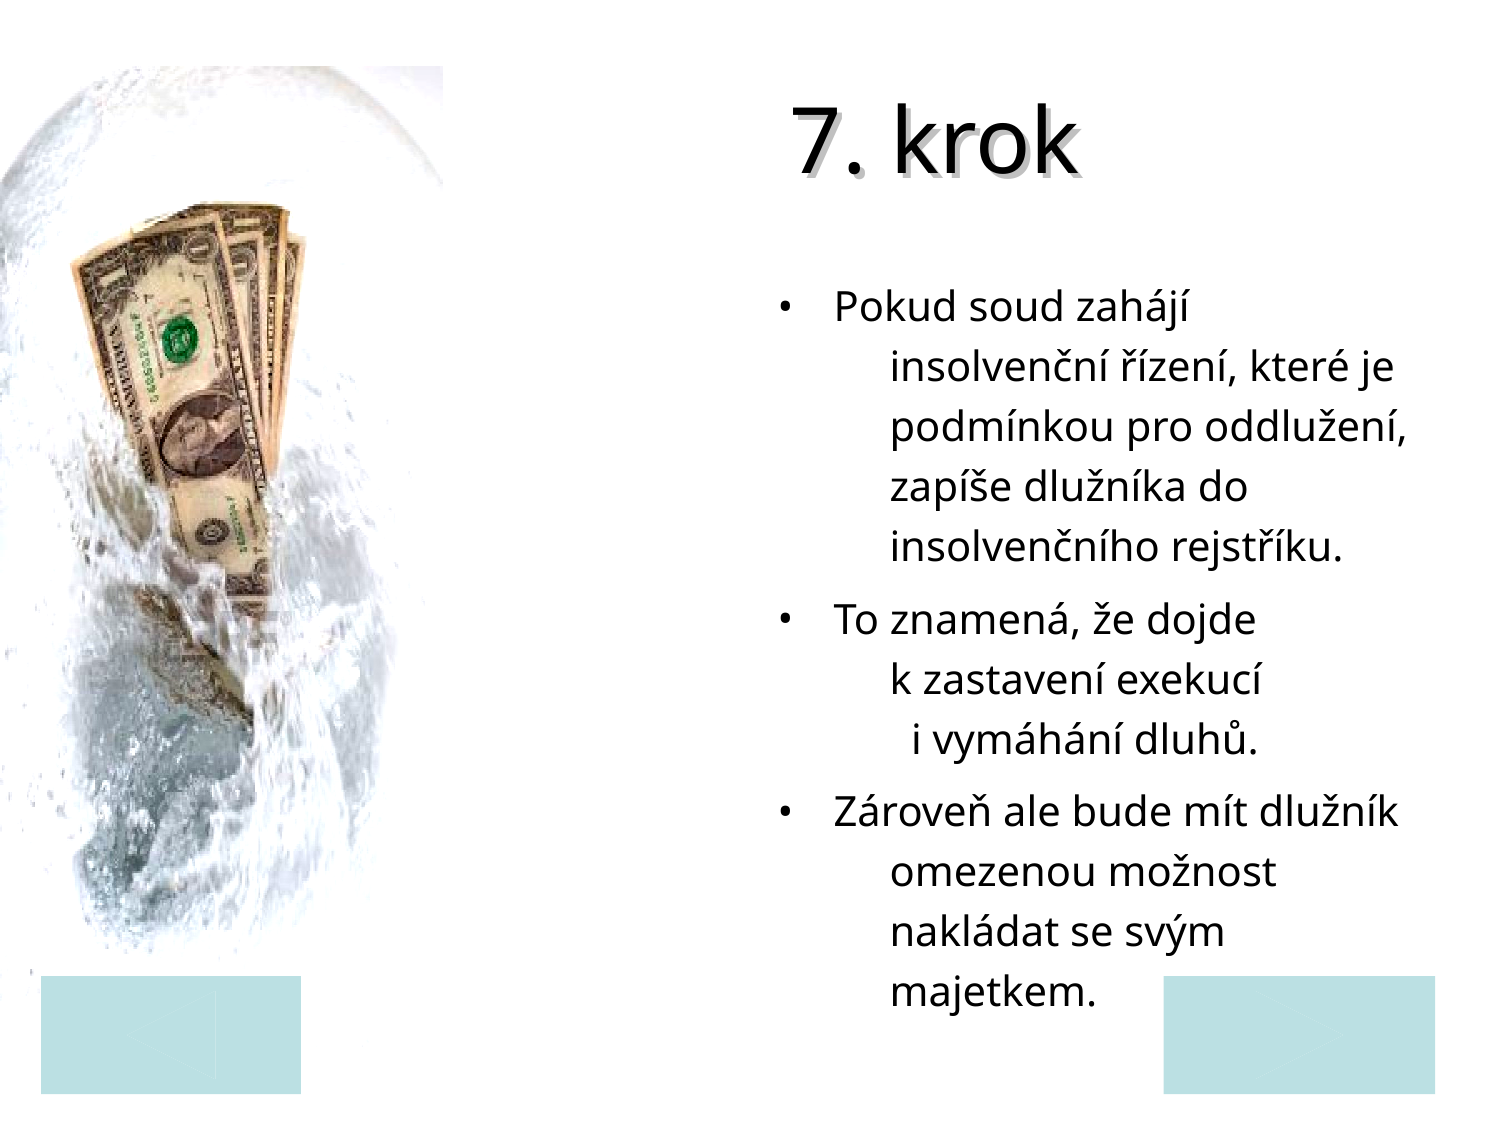

7. krok
Pokud soud zahájí insolvenční řízení, které je podmínkou pro oddlužení, zapíše dlužníka do insolvenčního rejstříku.
To znamená, že dojde k zastavení exekucí i vymáhání dluhů.
Zároveň ale bude mít dlužník omezenou možnost nakládat se svým majetkem.